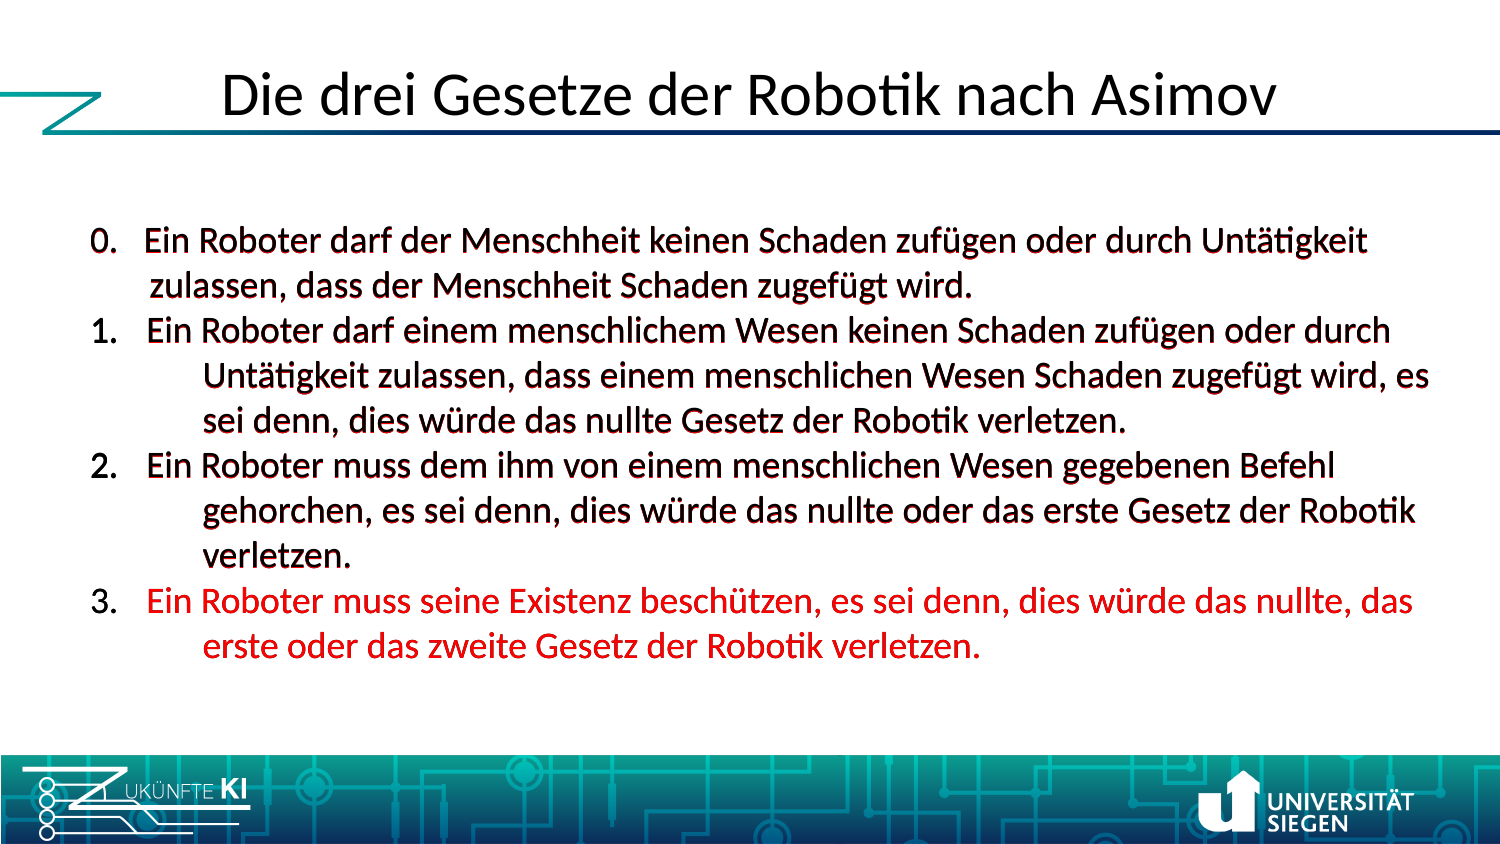

# Die drei Gesetze der Robotik nach Asimov
0. Ein Roboter darf der Menschheit keinen Schaden zufügen oder durch Untätigkeit
 zulassen, dass der Menschheit Schaden zugefügt wird.
Ein Roboter darf einem menschlichem Wesen keinen Schaden zufügen oder durch Untätigkeit zulassen, dass einem menschlichen Wesen Schaden zugefügt wird, es sei denn, dies würde das nullte Gesetz der Robotik verletzen.
Ein Roboter muss dem ihm von einem menschlichen Wesen gegebenen Befehl gehorchen, es sei denn, dies würde das nullte oder das erste Gesetz der Robotik verletzen.
0. Ein Roboter darf der Menschheit keinen Schaden zufügen oder durch Untätigkeit
 zulassen, dass der Menschheit Schaden zugefügt wird.
Ein Roboter darf einem menschlichem Wesen keinen Schaden zufügen oder durch Untätigkeit zulassen, dass einem menschlichen Wesen Schaden zugefügt wird, es sei denn, dies würde das nullte Gesetz der Robotik verletzen.
Ein Roboter muss dem ihm von einem menschlichen Wesen gegebenen Befehl gehorchen, es sei denn, dies würde das nullte oder das erste Gesetz der Robotik verletzen.
Ein Roboter muss seine Existenz beschützen, es sei denn, dies würde das nullte, das erste oder das zweite Gesetz der Robotik verletzen.
0. Ein Roboter darf der Menschheit keinen Schaden zufügen oder durch Untätigkeit
 zulassen, dass der Menschheit Schaden zugefügt wird.
Ein Roboter darf einem menschlichem Wesen keinen Schaden zufügen oder durch Untätigkeit zulassen, dass einem menschlichen Wesen Schaden zugefügt wird, es sei denn, dies würde das nullte Gesetz der Robotik verletzen.
Ein Roboter muss dem ihm von einem menschlichen Wesen gegebenen Befehl gehorchen, es sei denn, dies würde das nullte oder das erste Gesetz der Robotik verletzen.
Ein Roboter muss seine Existenz beschützen, es sei denn, dies würde das nullte, das erste oder das zweite Gesetz der Robotik verletzen.